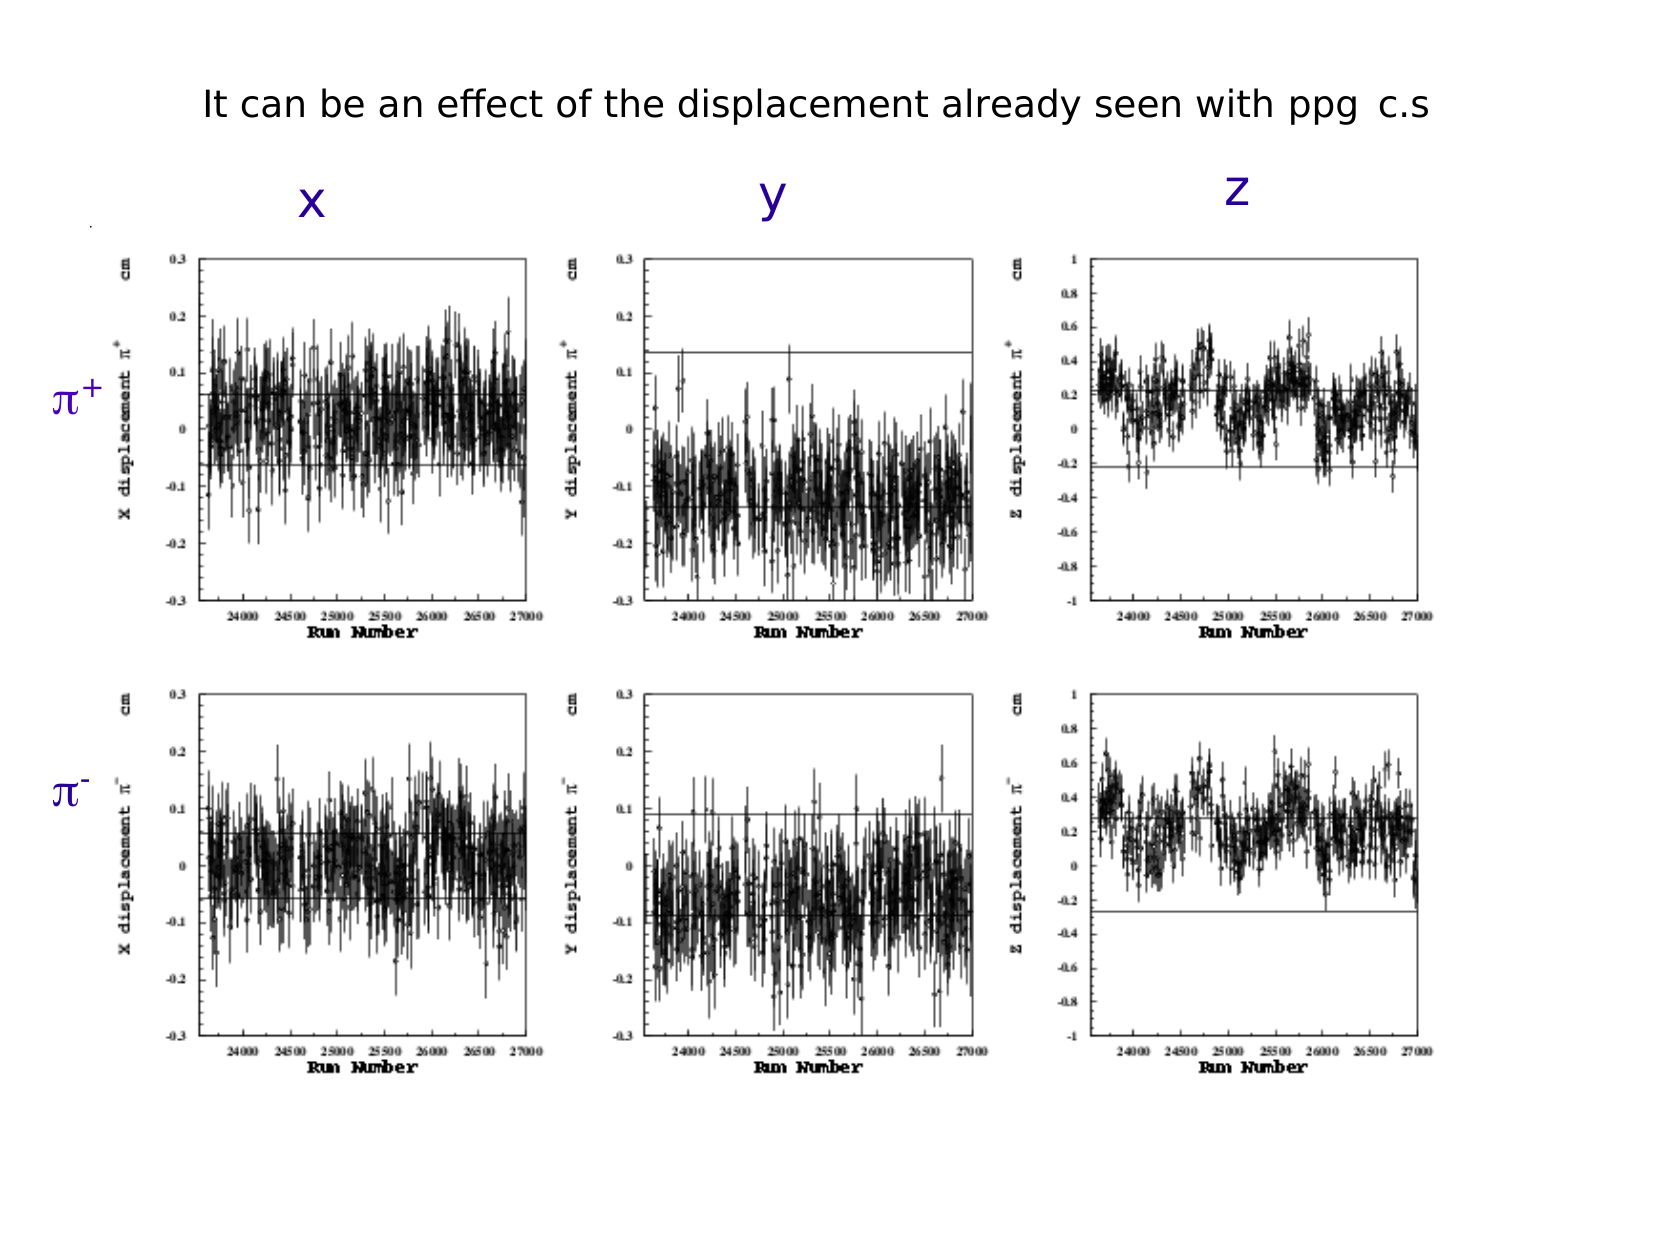

It can be an effect of the displacement already seen with ppg c.s
z
y
x
p+
p-